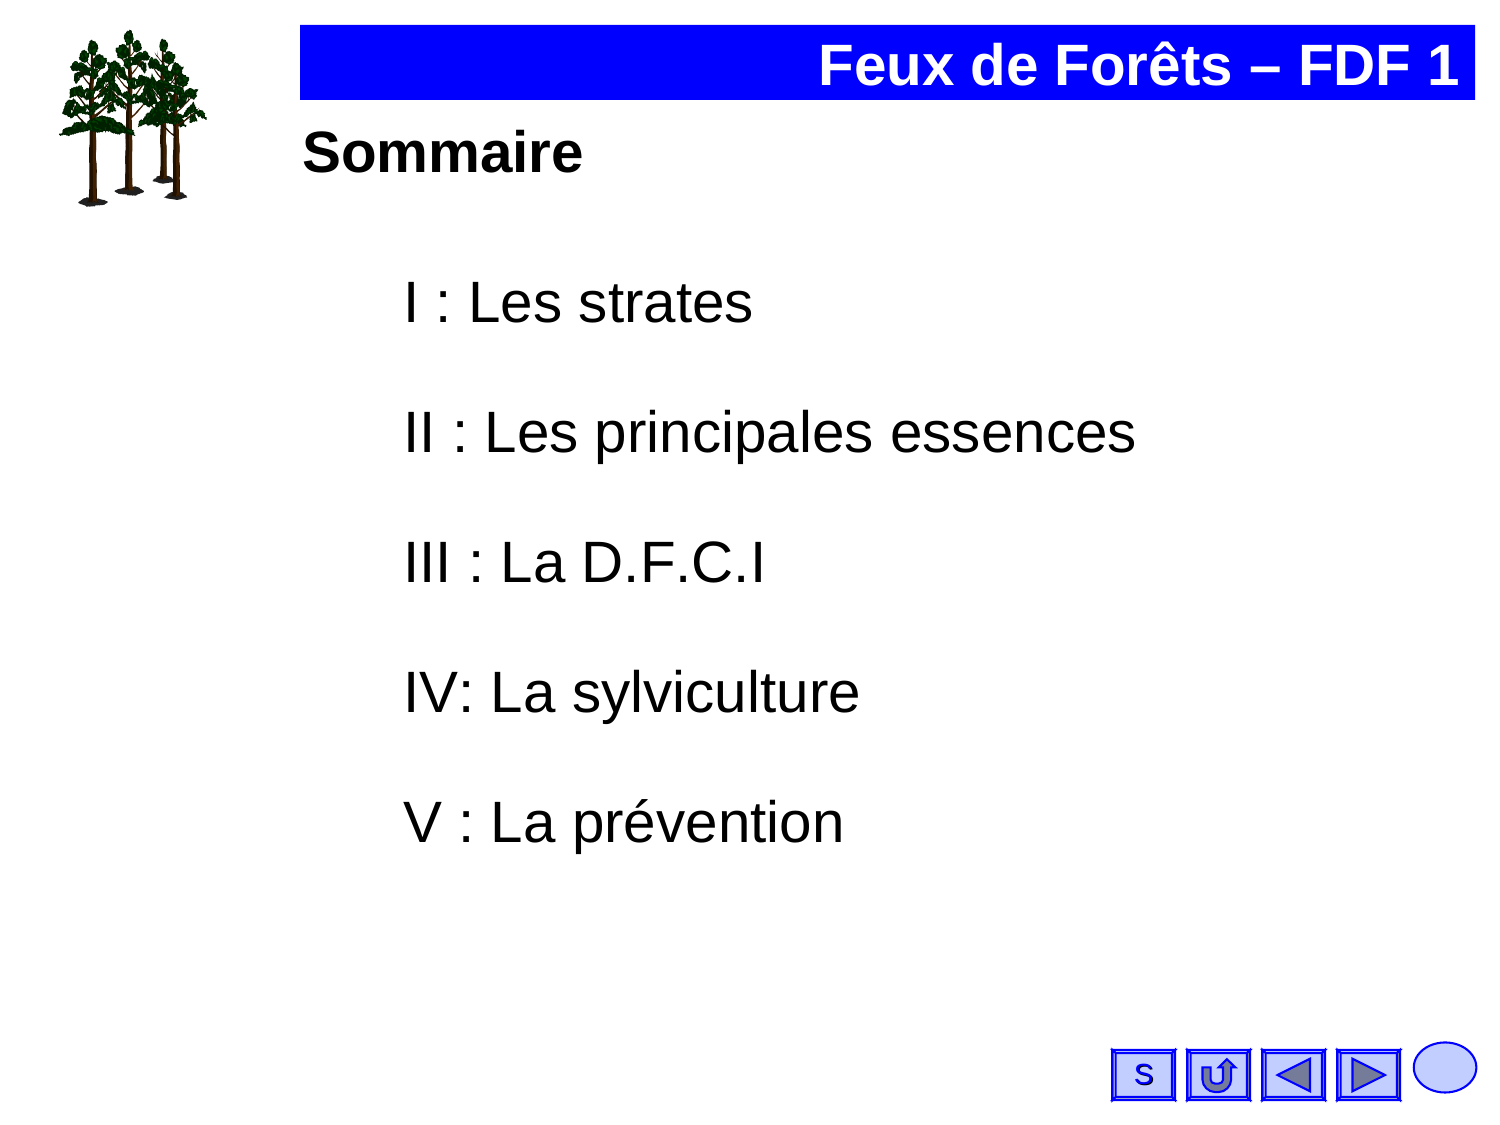

Feux de Forêts – FDF 1
Sommaire
I : Les strates
II : Les principales essences
III : La D.F.C.I
IV: La sylviculture
V : La prévention